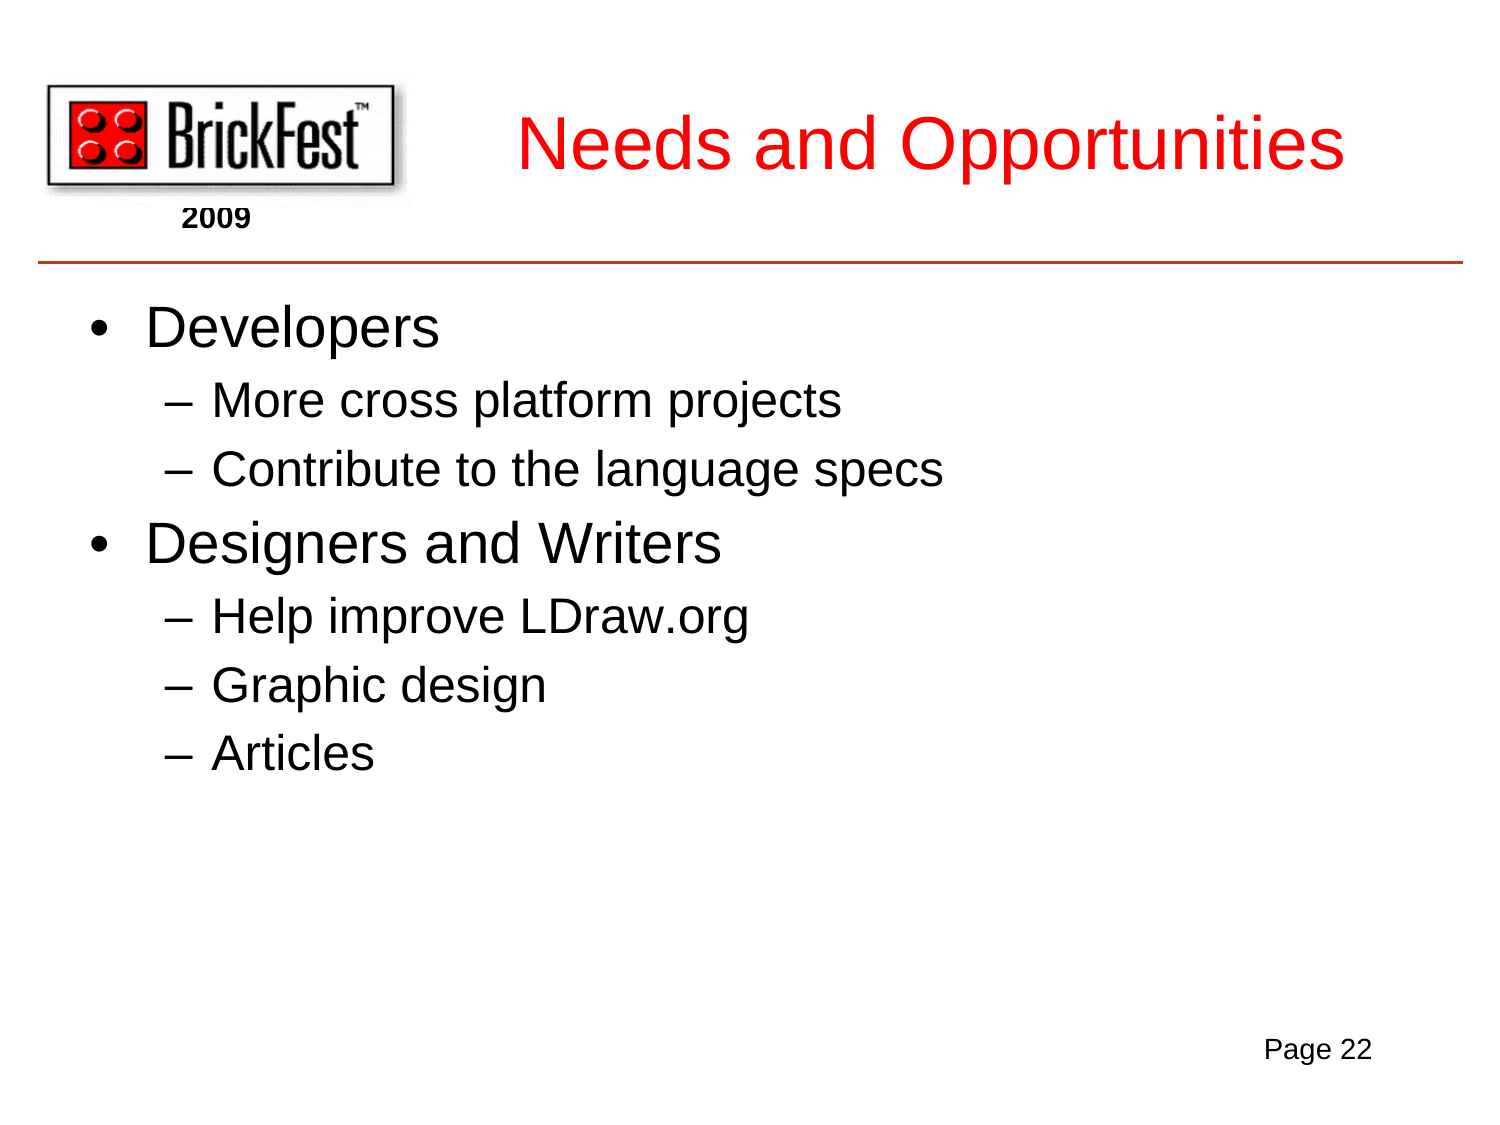

# Needs and Opportunities
Developers
More cross platform projects
Contribute to the language specs
Designers and Writers
Help improve LDraw.org
Graphic design
Articles
22